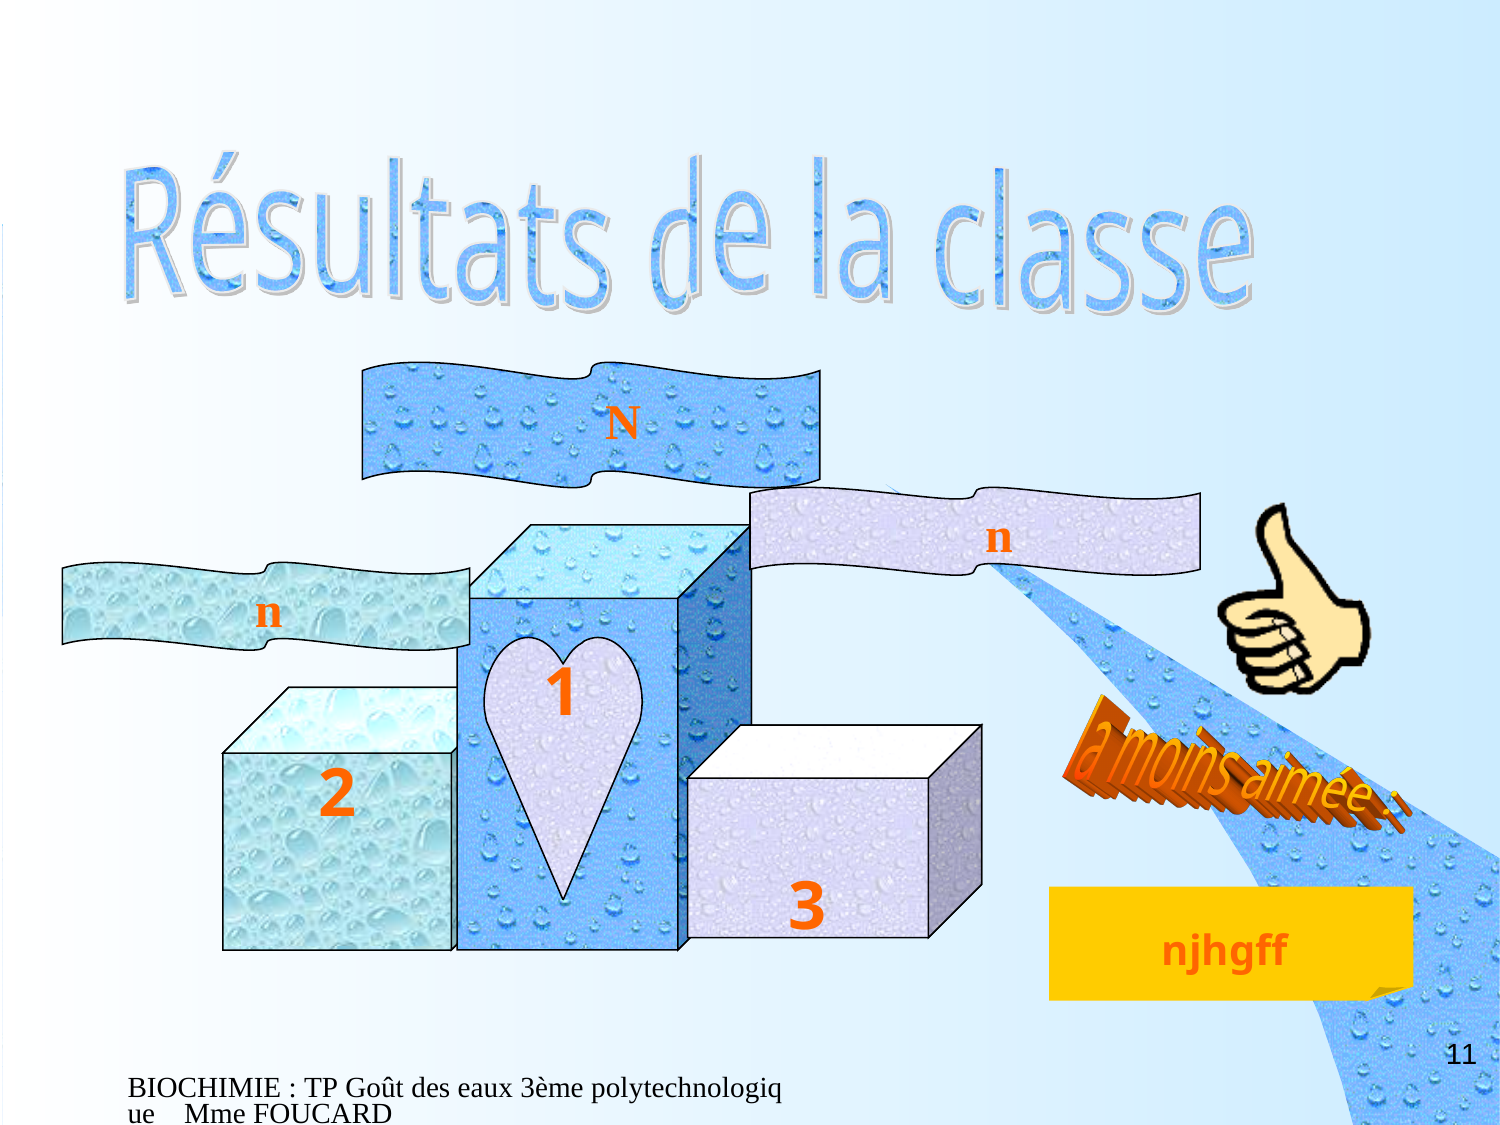

Résultats de la classe
n
N
n
1
3
2
n
n
la moins aimée :
njhgff
11
BIOCHIMIE : TP Goût des eaux 3ème polytechnologique Mme FOUCARD